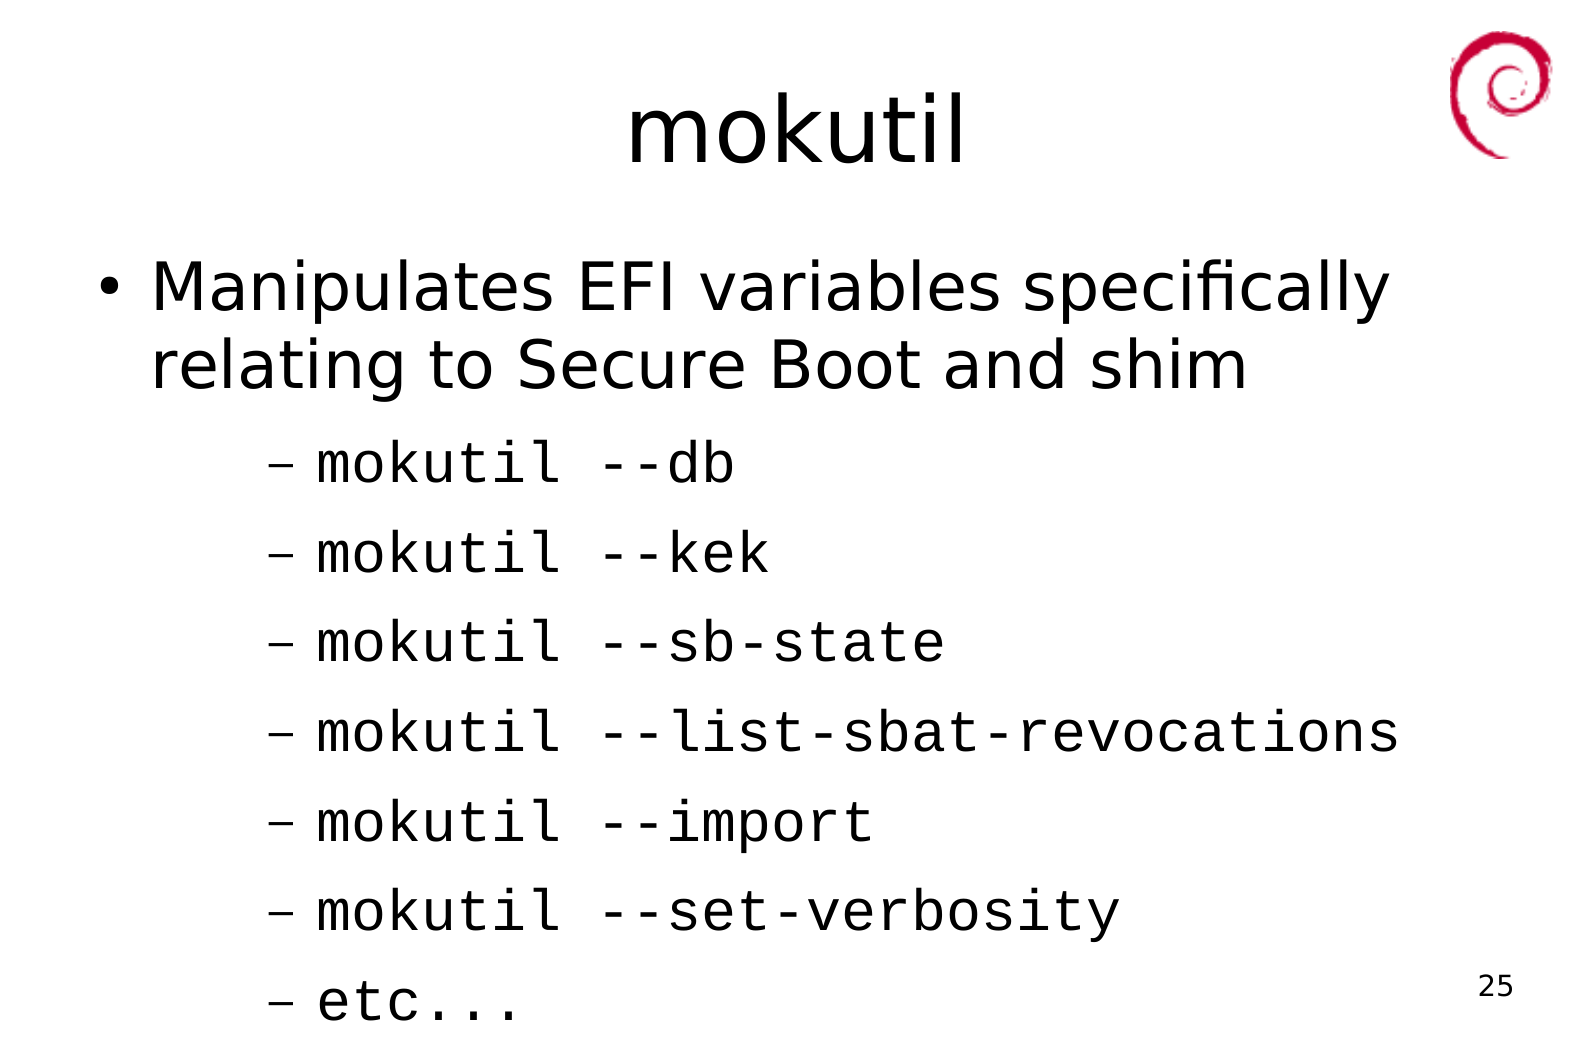

# mokutil
Manipulates EFI variables specifically relating to Secure Boot and shim
mokutil --db
mokutil --kek
mokutil --sb-state
mokutil --list-sbat-revocations
mokutil --import
mokutil --set-verbosity
etc...
25